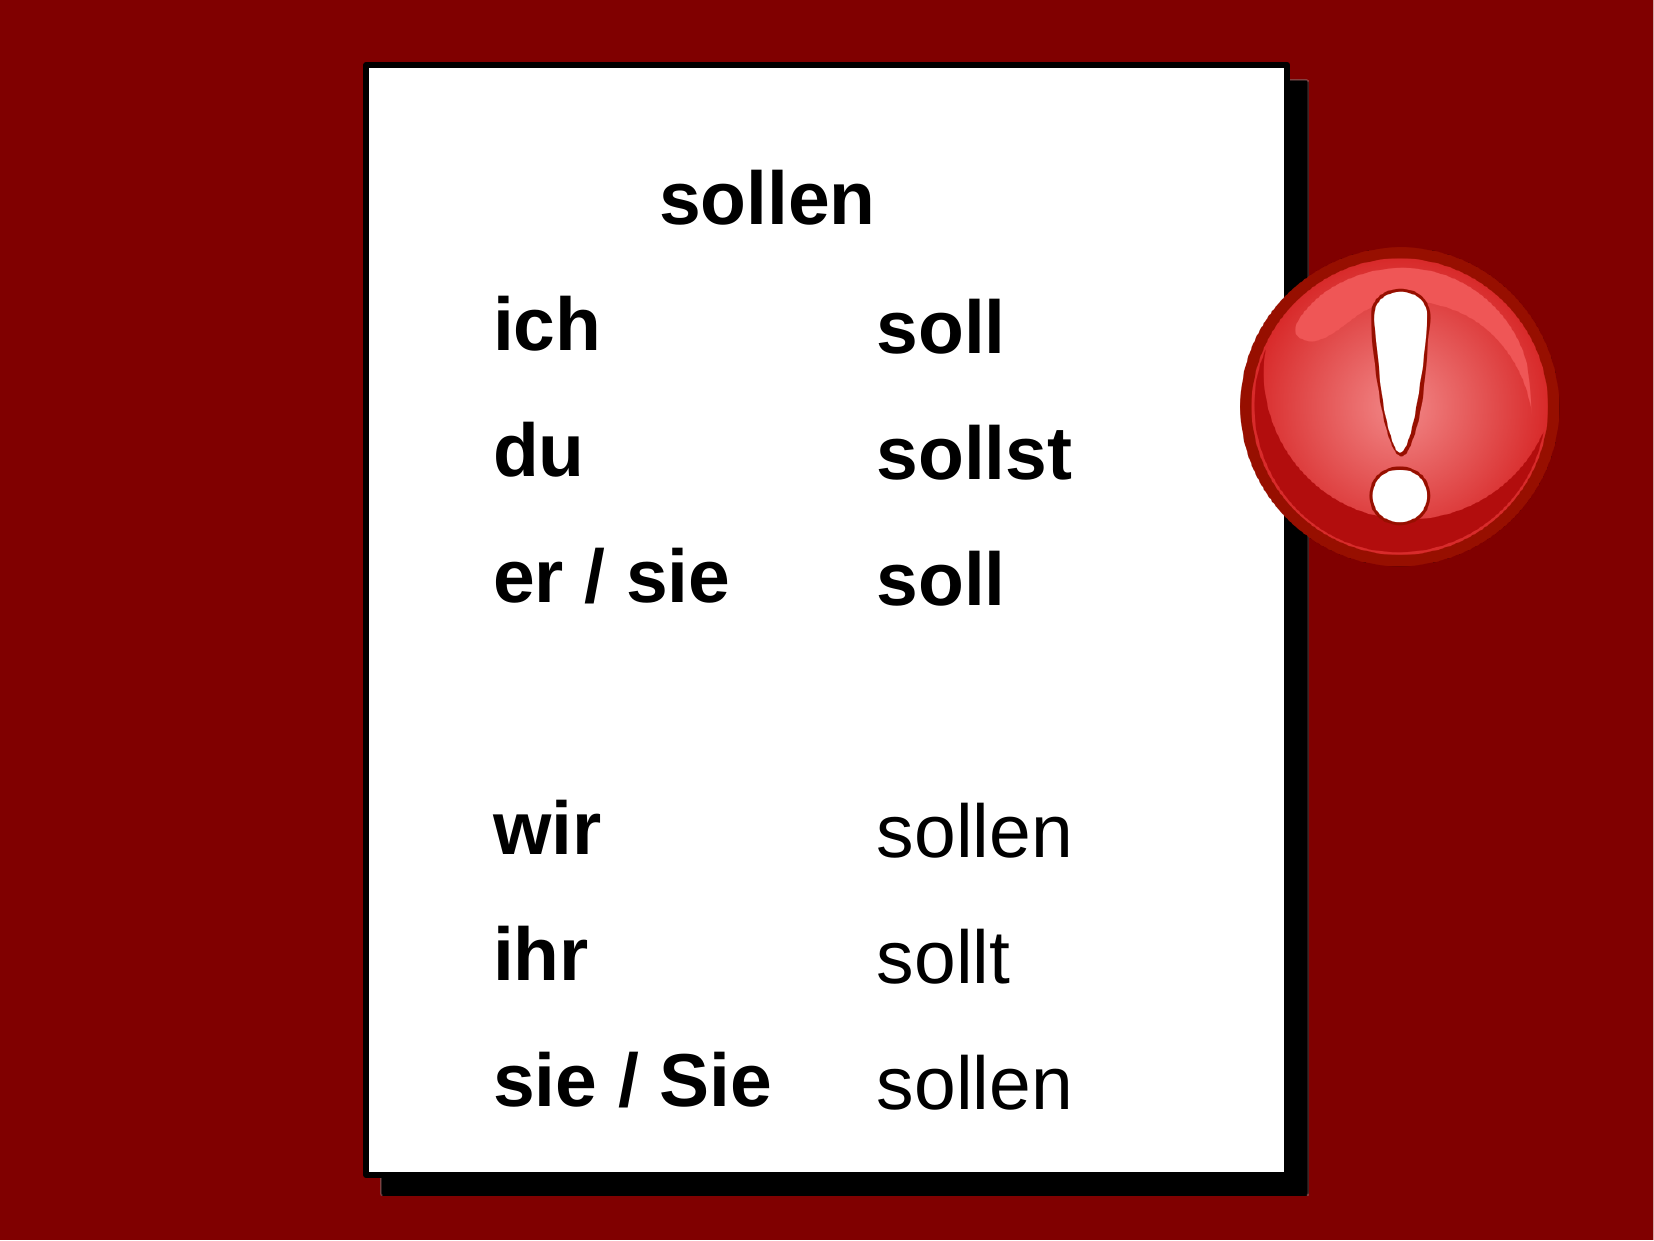

sollen
ich
du
er / sie
wir
ihr
sie / Sie
soll
sollst
soll
sollen
sollt
sollen